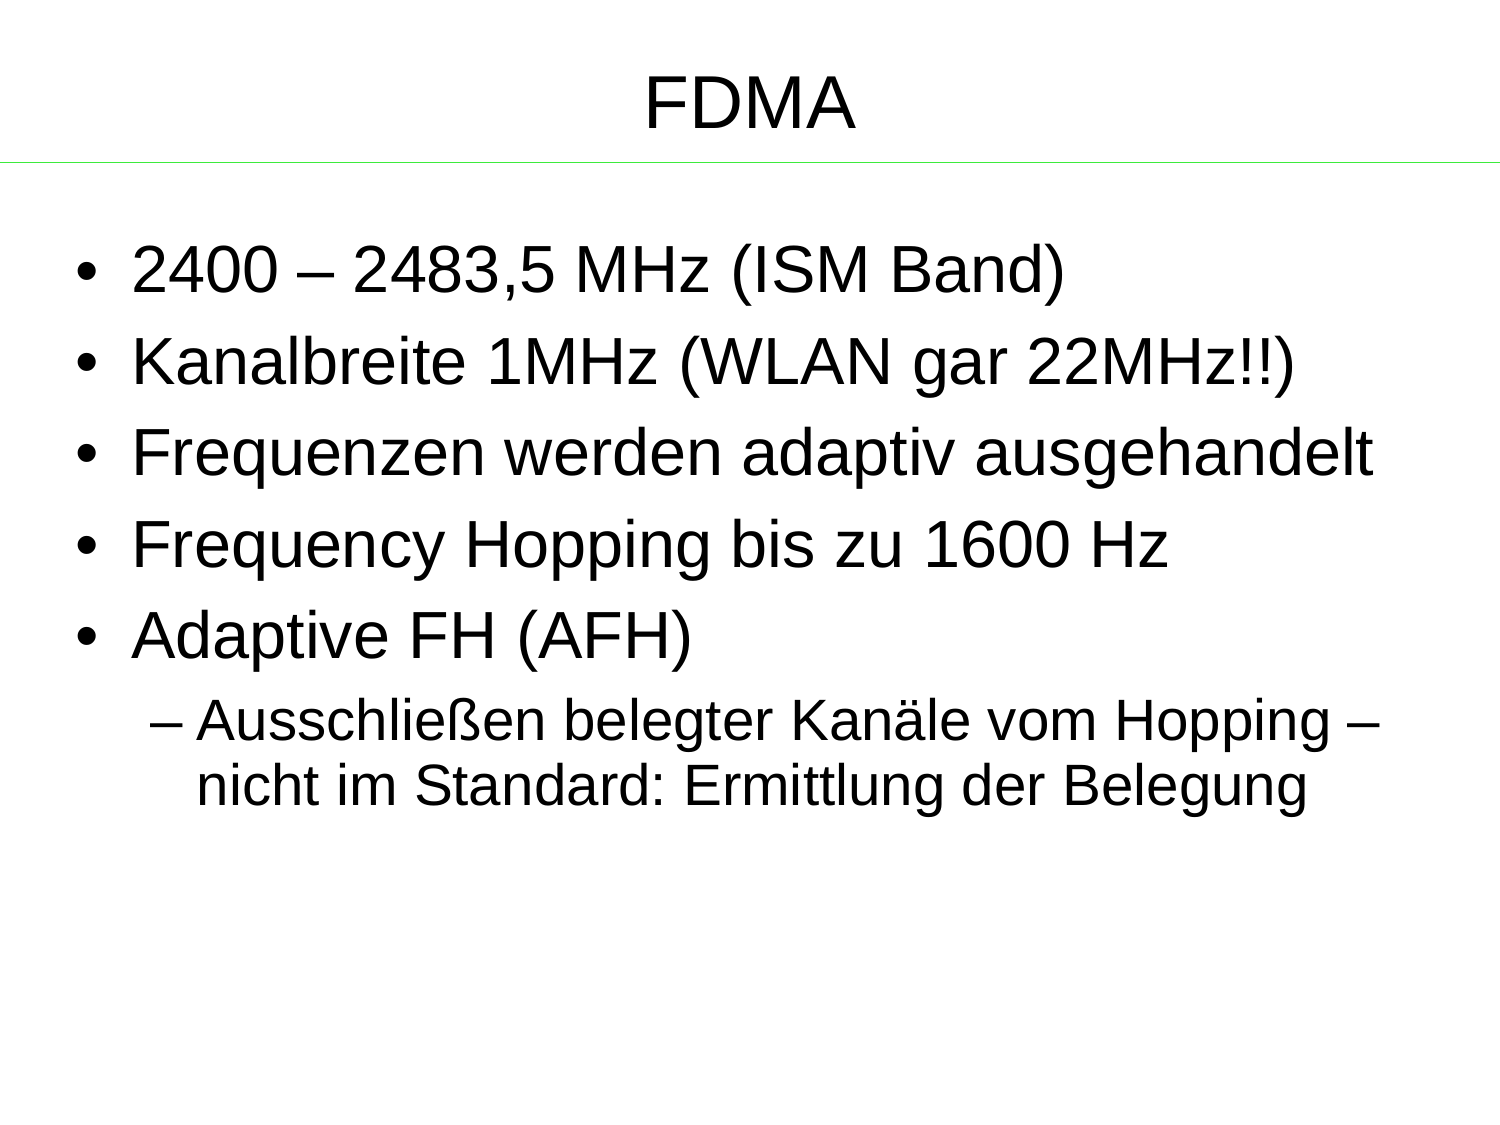

# FDMA
2400 – 2483,5 MHz (ISM Band)
Kanalbreite 1MHz (WLAN gar 22MHz!!)
Frequenzen werden adaptiv ausgehandelt
Frequency Hopping bis zu 1600 Hz
Adaptive FH (AFH)
Ausschließen belegter Kanäle vom Hopping – nicht im Standard: Ermittlung der Belegung